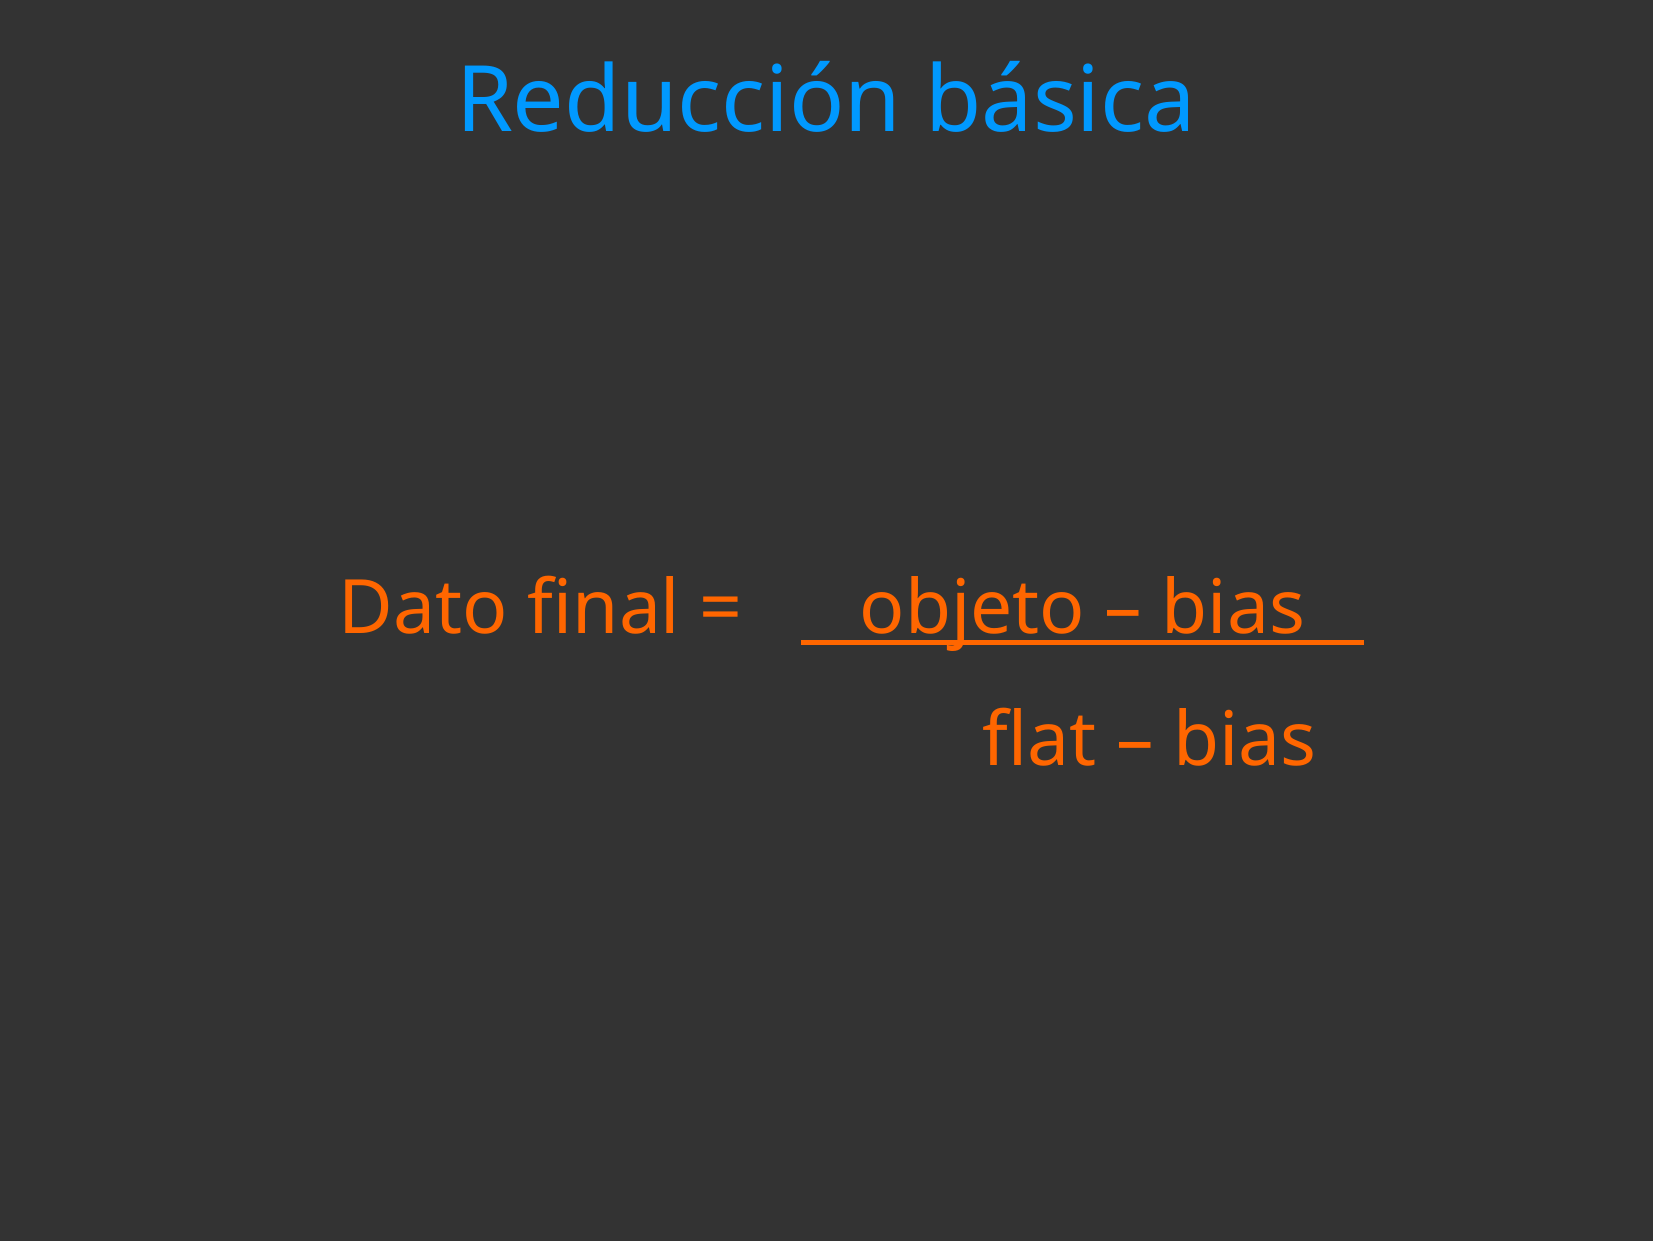

# Reducción básica
Dato final = objeto – bias
 flat – bias